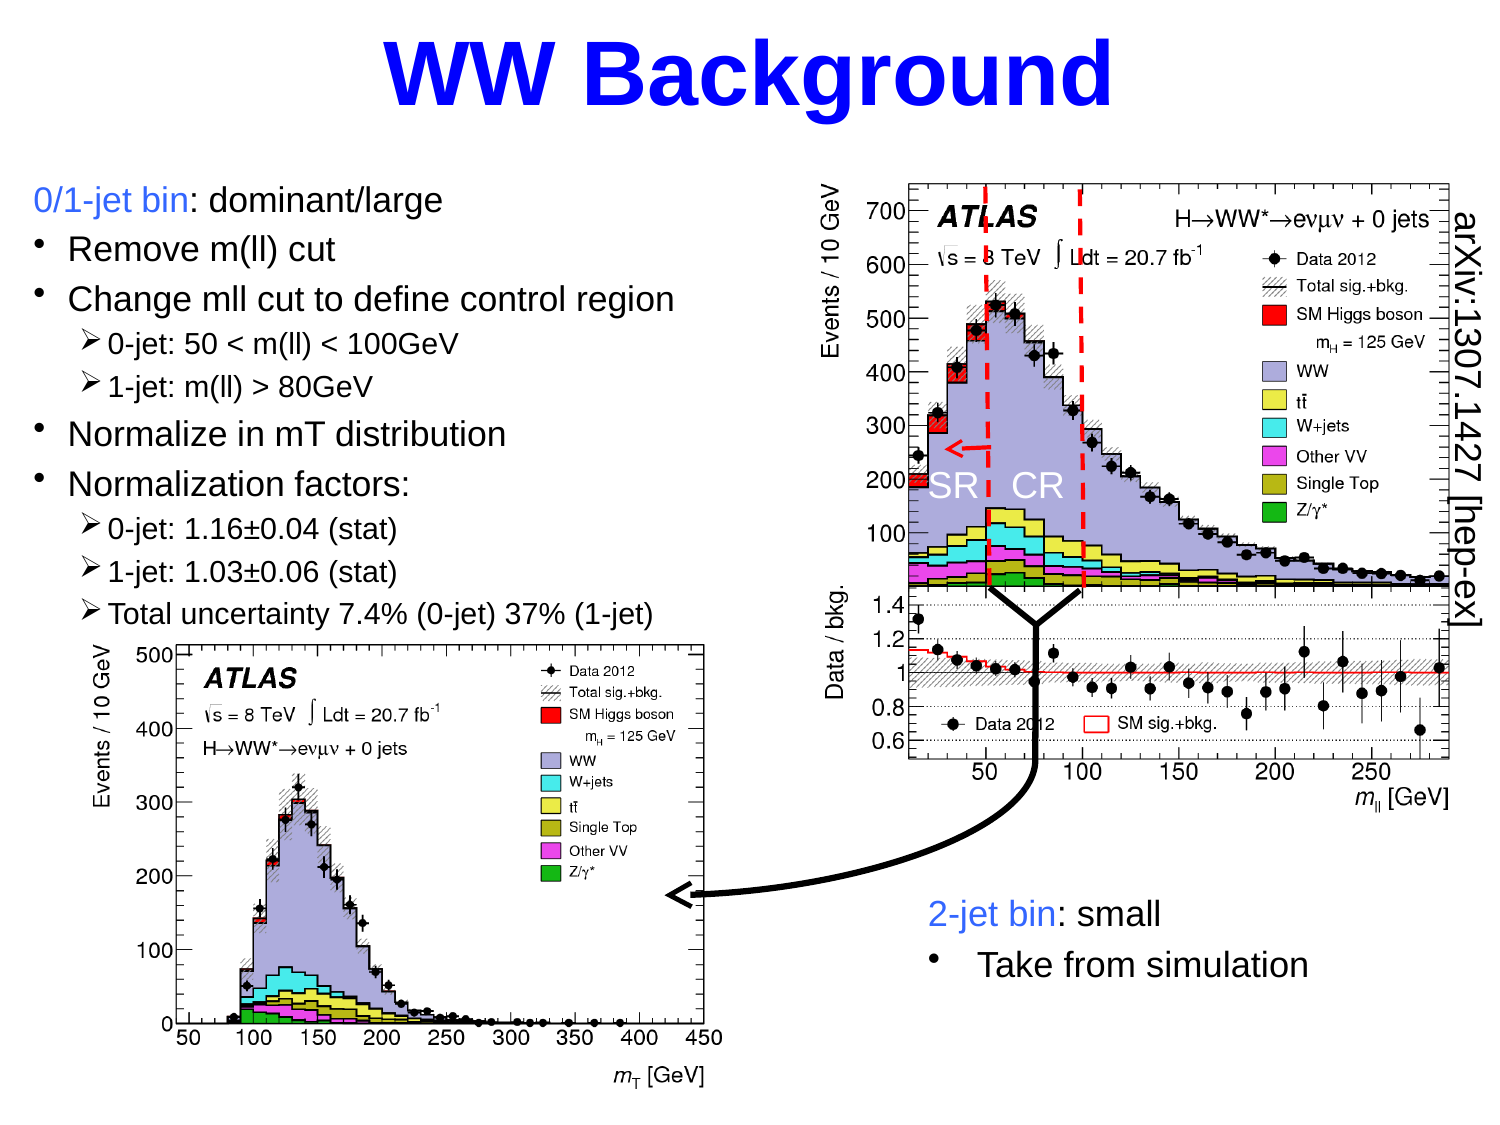

# WW Background
arXiv:1307.1427 [hep-ex]
SR CR
0/1-jet bin: dominant/large
Remove m(ll) cut
Change mll cut to define control region
0-jet: 50 < m(ll) < 100GeV
1-jet: m(ll) > 80GeV
Normalize in mT distribution
Normalization factors:
0-jet: 1.16±0.04 (stat)
1-jet: 1.03±0.06 (stat)
Total uncertainty 7.4% (0-jet) 37% (1-jet)
2-jet bin: small
Take from simulation